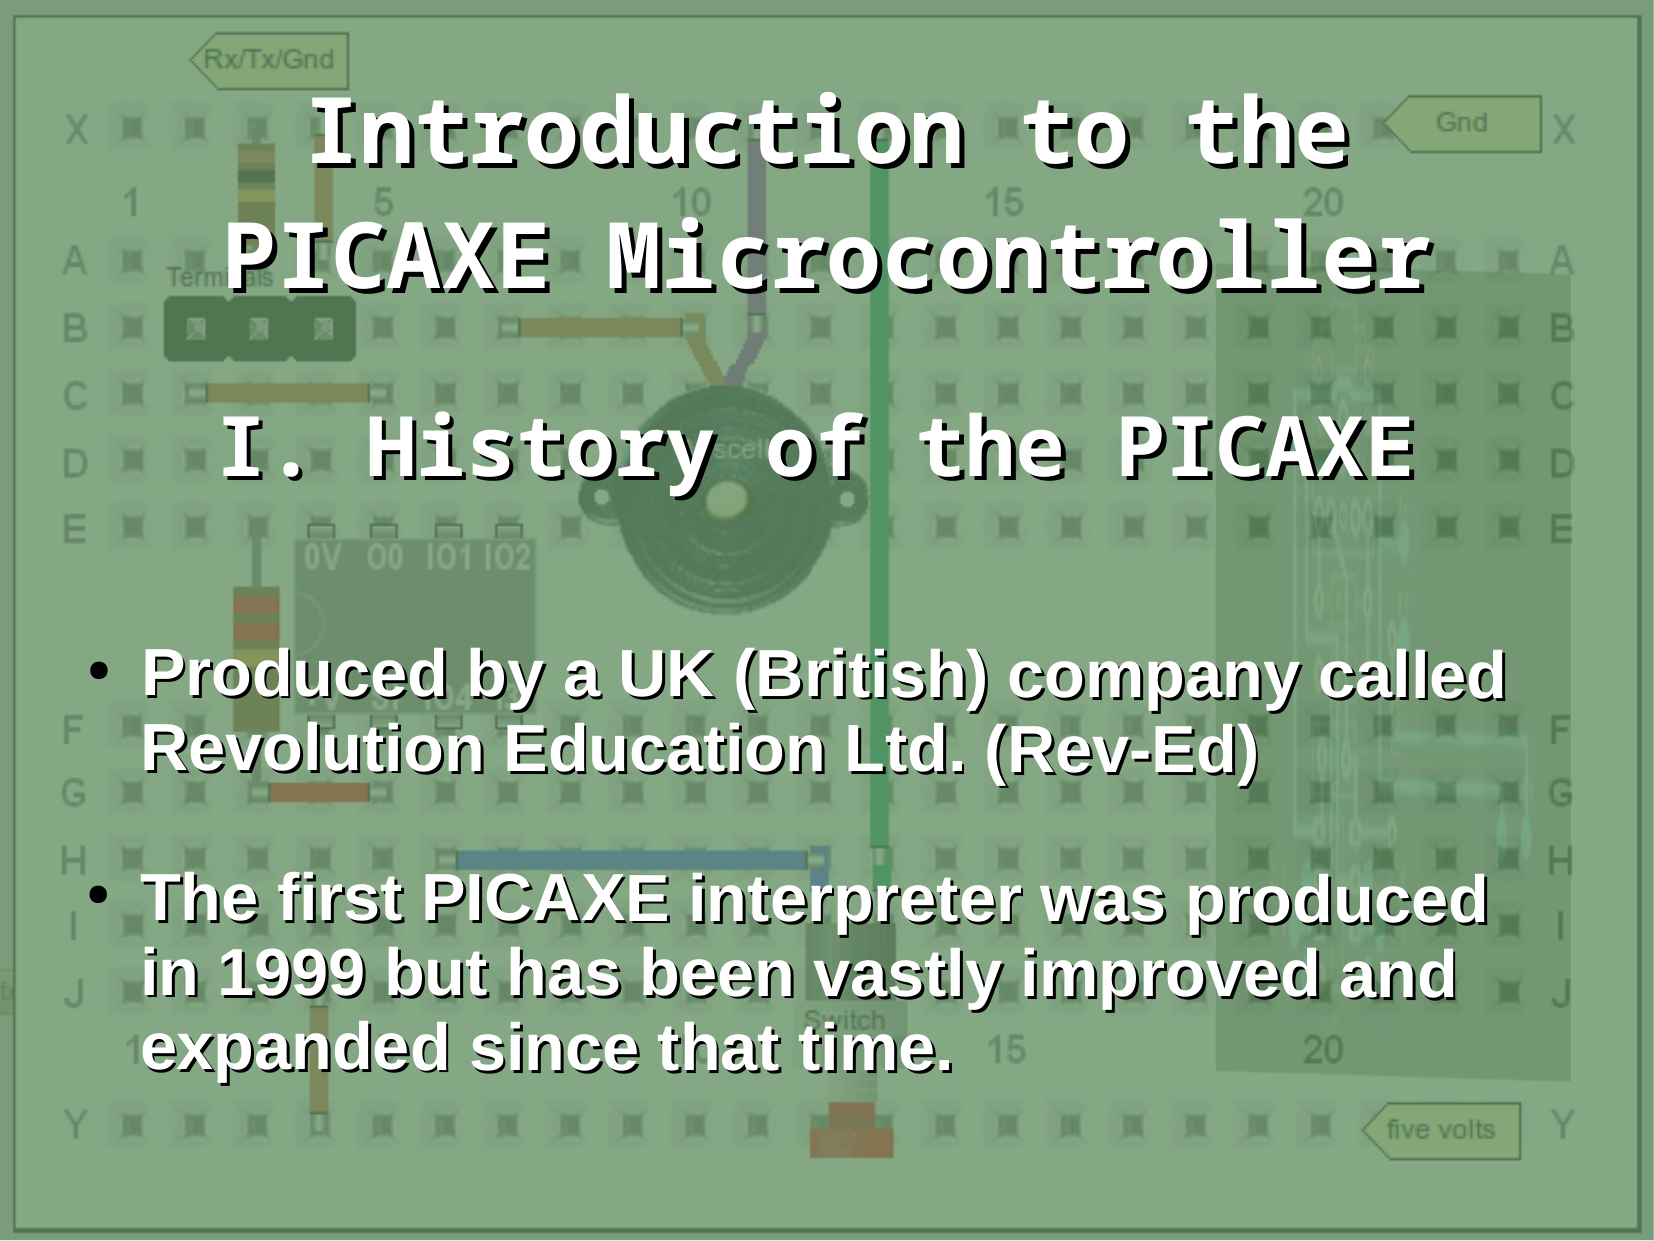

# Introduction to the PICAXE Microcontroller
I. History of the PICAXE
 Produced by a UK (British) company called
 Revolution Education Ltd. (Rev-Ed)
 The first PICAXE interpreter was produced
 in 1999 but has been vastly improved and
 expanded since that time.